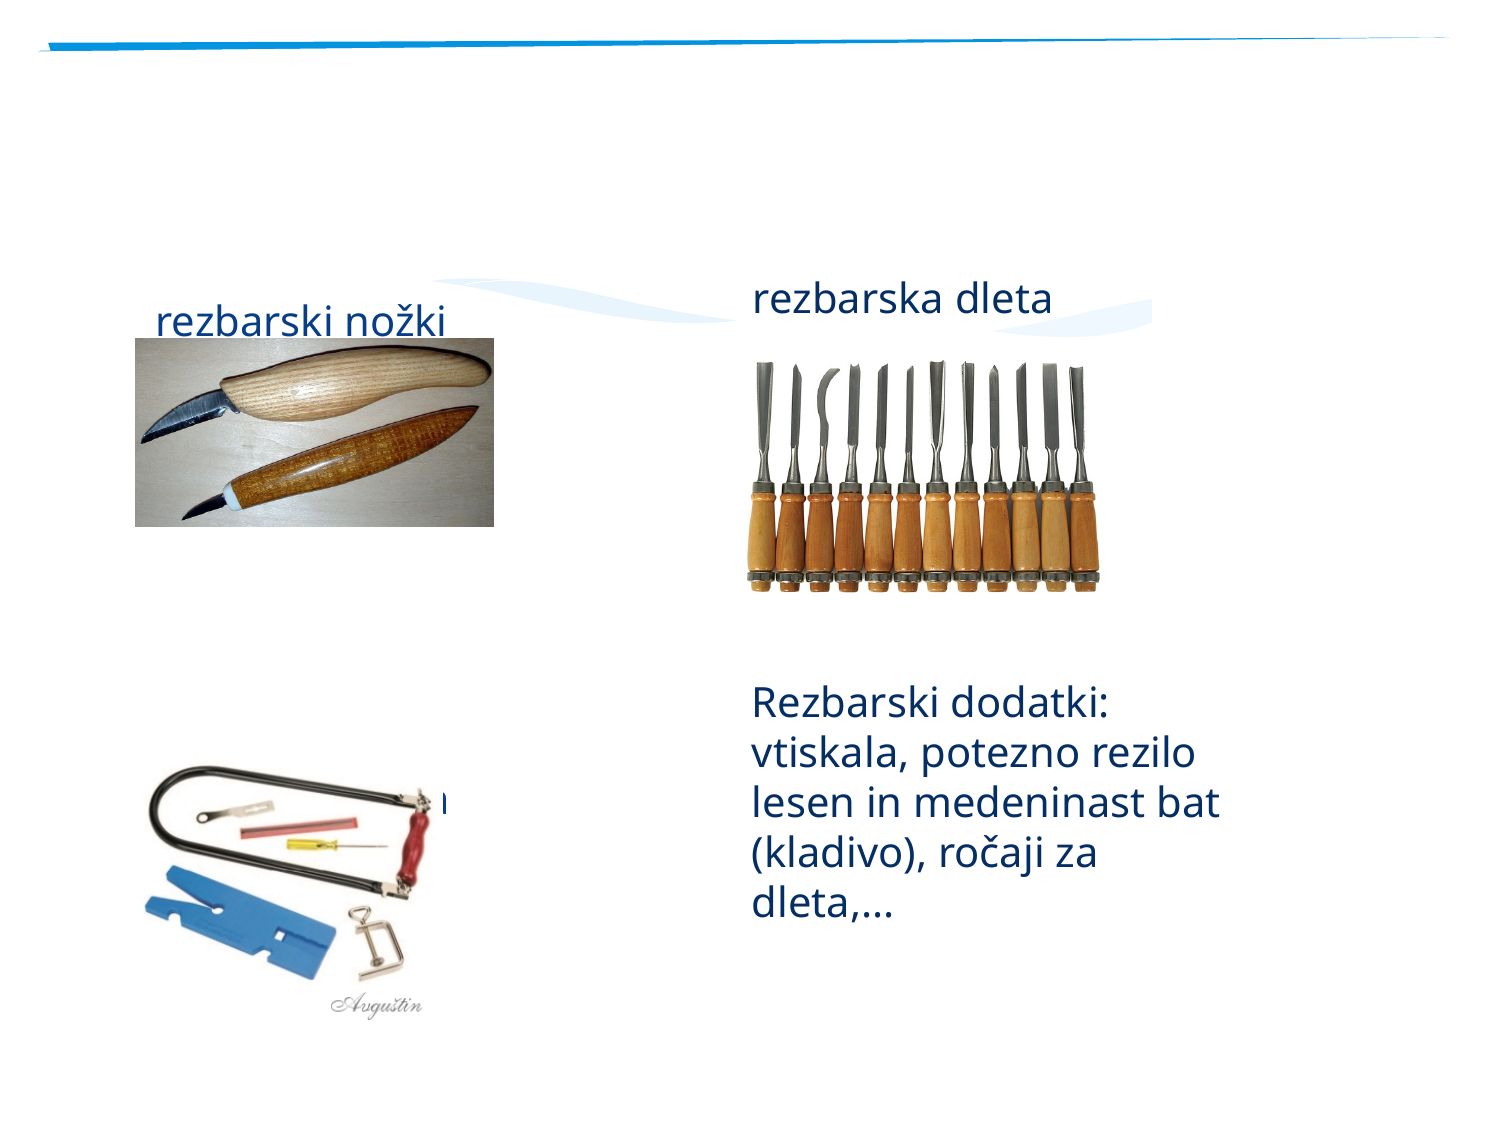

REZBARJENJE - pribor
rezbarska dleta
# rezbarski nožki
 rezbarska žaga
Rezbarski dodatki: vtiskala, potezno rezilo lesen in medeninast bat (kladivo), ročaji za dleta,...